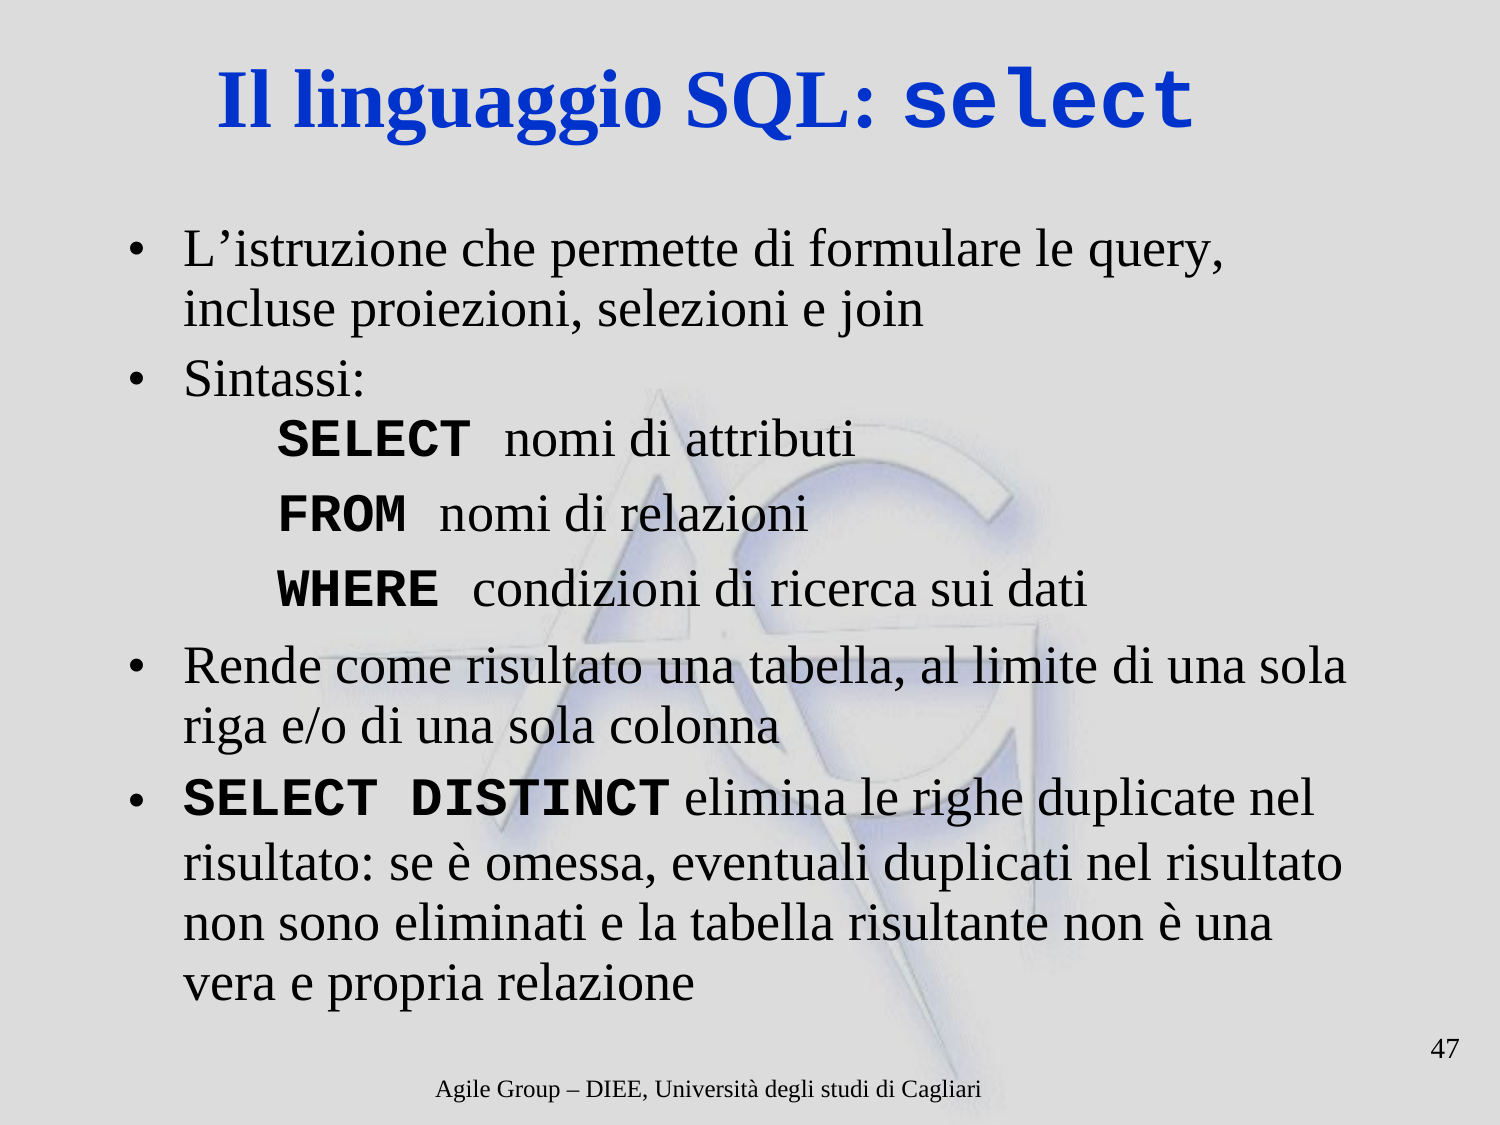

# Il linguaggio SQL: select
L’istruzione che permette di formulare le query, incluse proiezioni, selezioni e join
Sintassi:
	SELECT nomi di attributi
		FROM nomi di relazioni
		WHERE condizioni di ricerca sui dati
Rende come risultato una tabella, al limite di una sola riga e/o di una sola colonna
SELECT DISTINCT elimina le righe duplicate nel risultato: se è omessa, eventuali duplicati nel risultato non sono eliminati e la tabella risultante non è una vera e propria relazione
47